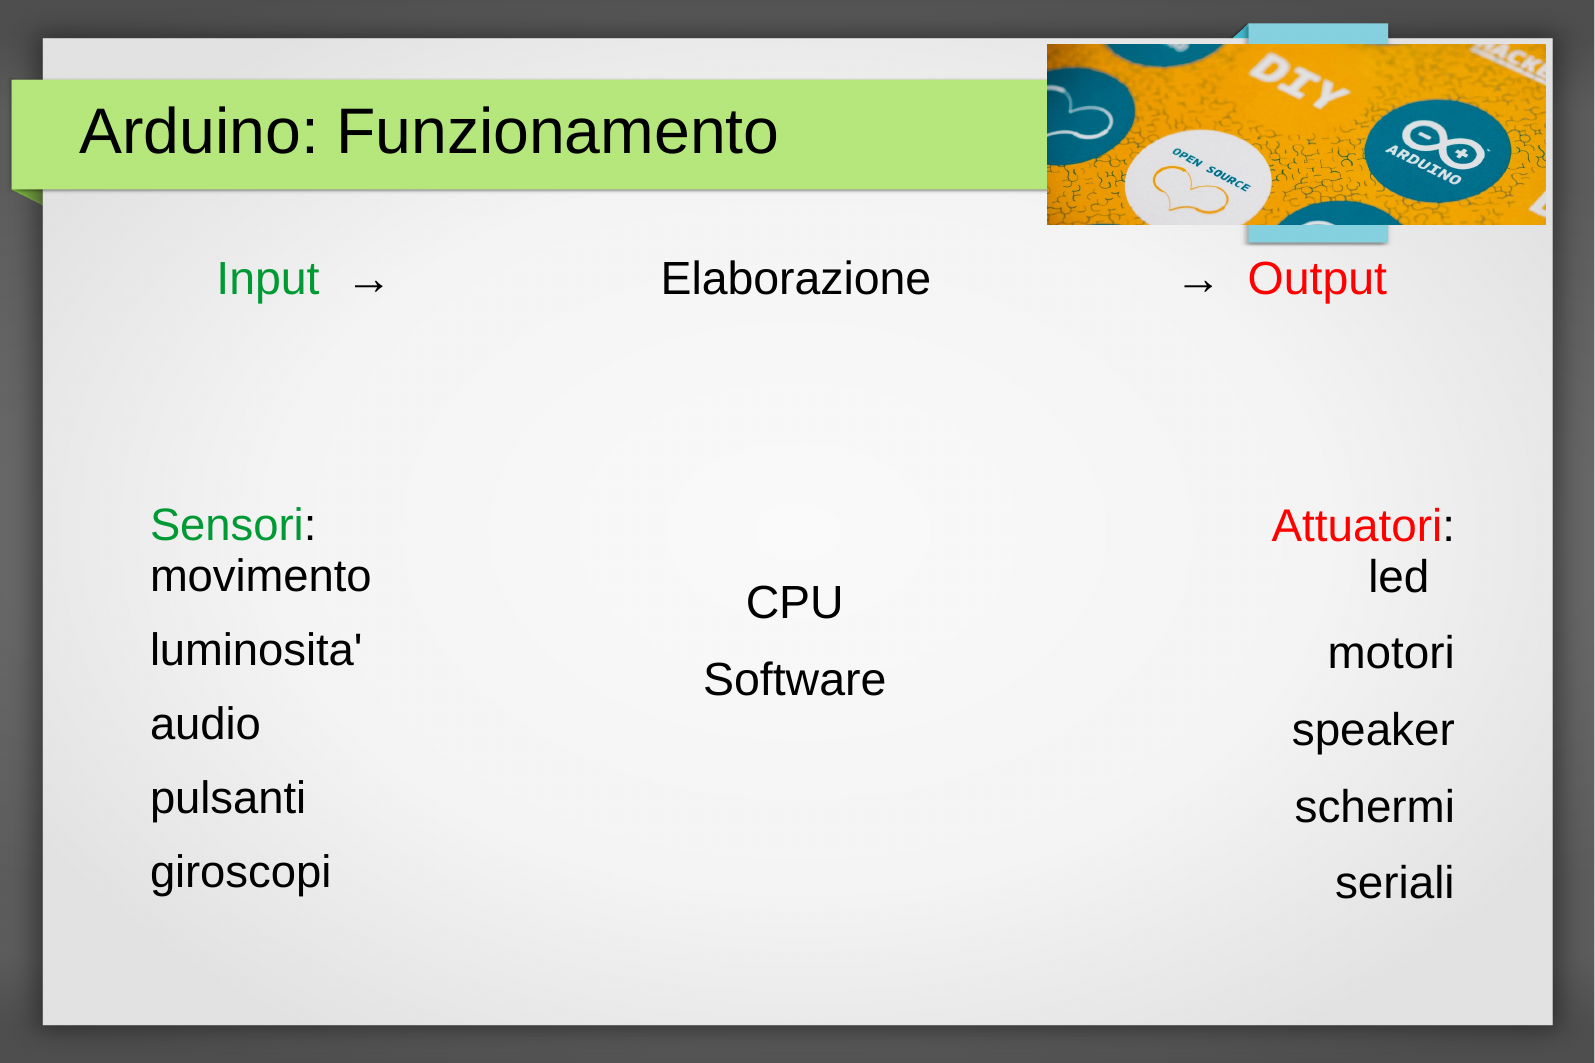

# Arduino: Funzionamento
Input →
Elaborazione
→ Output
Sensori:
movimento
luminosita'
audio
pulsanti
giroscopi
CPU
 Software
Attuatori:
led
motori
 speaker
schermi
seriali